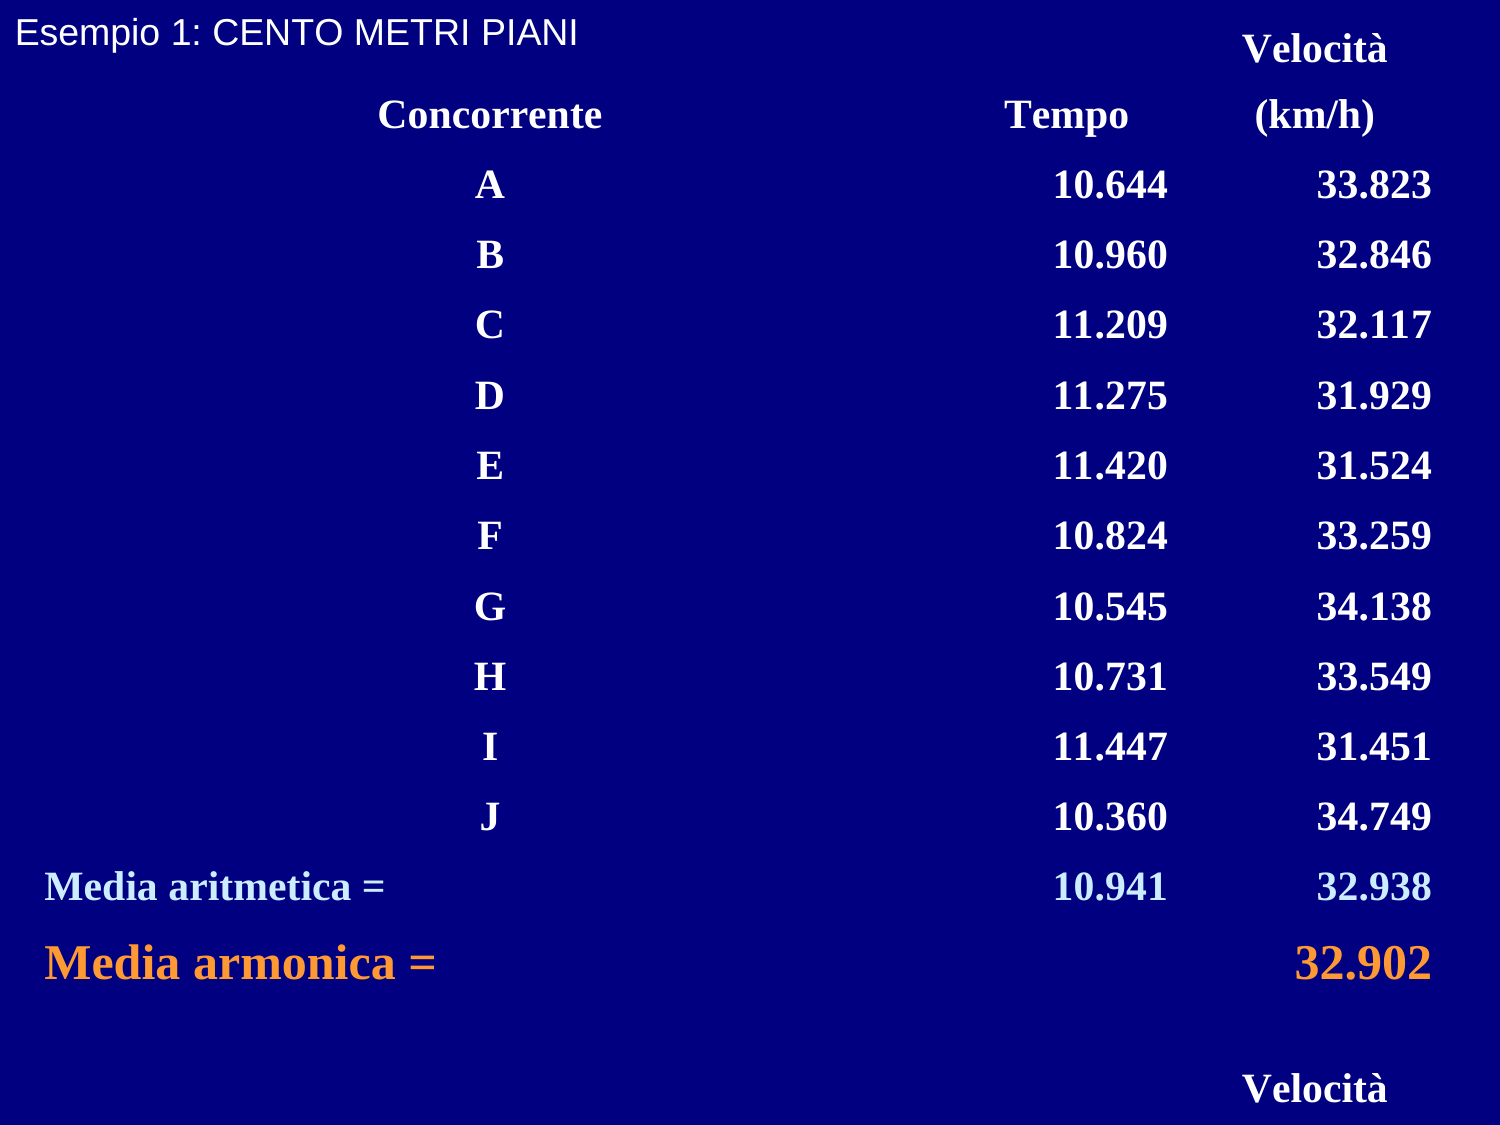

Esempio 1: CENTO METRI PIANI
| | | Velocità |
| --- | --- | --- |
| Concorrente | Tempo | (km/h) |
| A | 10.644 | 33.823 |
| B | 10.960 | 32.846 |
| C | 11.209 | 32.117 |
| D | 11.275 | 31.929 |
| E | 11.420 | 31.524 |
| F | 10.824 | 33.259 |
| G | 10.545 | 34.138 |
| H | 10.731 | 33.549 |
| I | 11.447 | 31.451 |
| J | 10.360 | 34.749 |
| Media aritmetica = | 10.941 | 32.938 |
| Media armonica = | | 32.902 |
| | | Velocità |